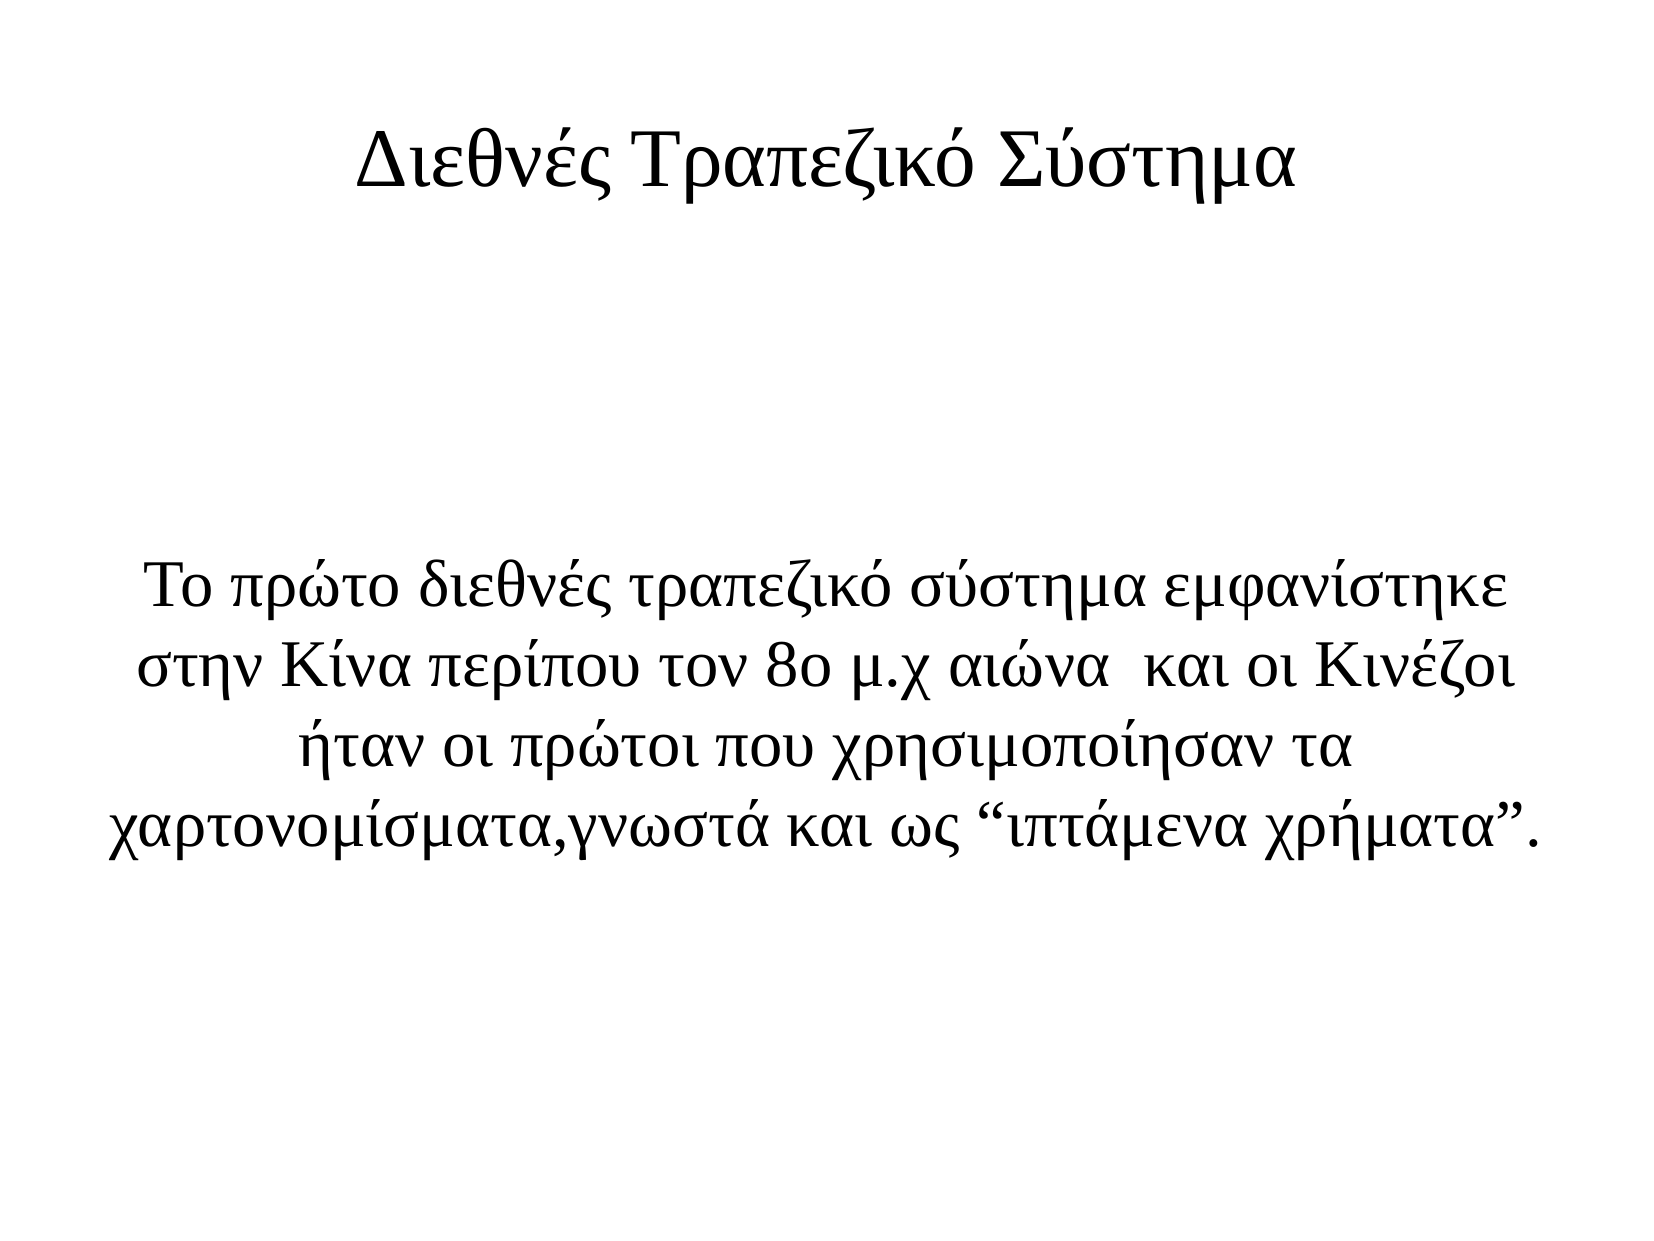

# Διεθνές Τραπεζικό Σύστημα
Το πρώτο διεθνές τραπεζικό σύστημα εμφανίστηκε στην Κίνα περίπου τον 8ο μ.χ αιώνα και οι Κινέζοι ήταν οι πρώτοι που χρησιμοποίησαν τα χαρτονομίσματα,γνωστά και ως “ιπτάμενα χρήματα”.